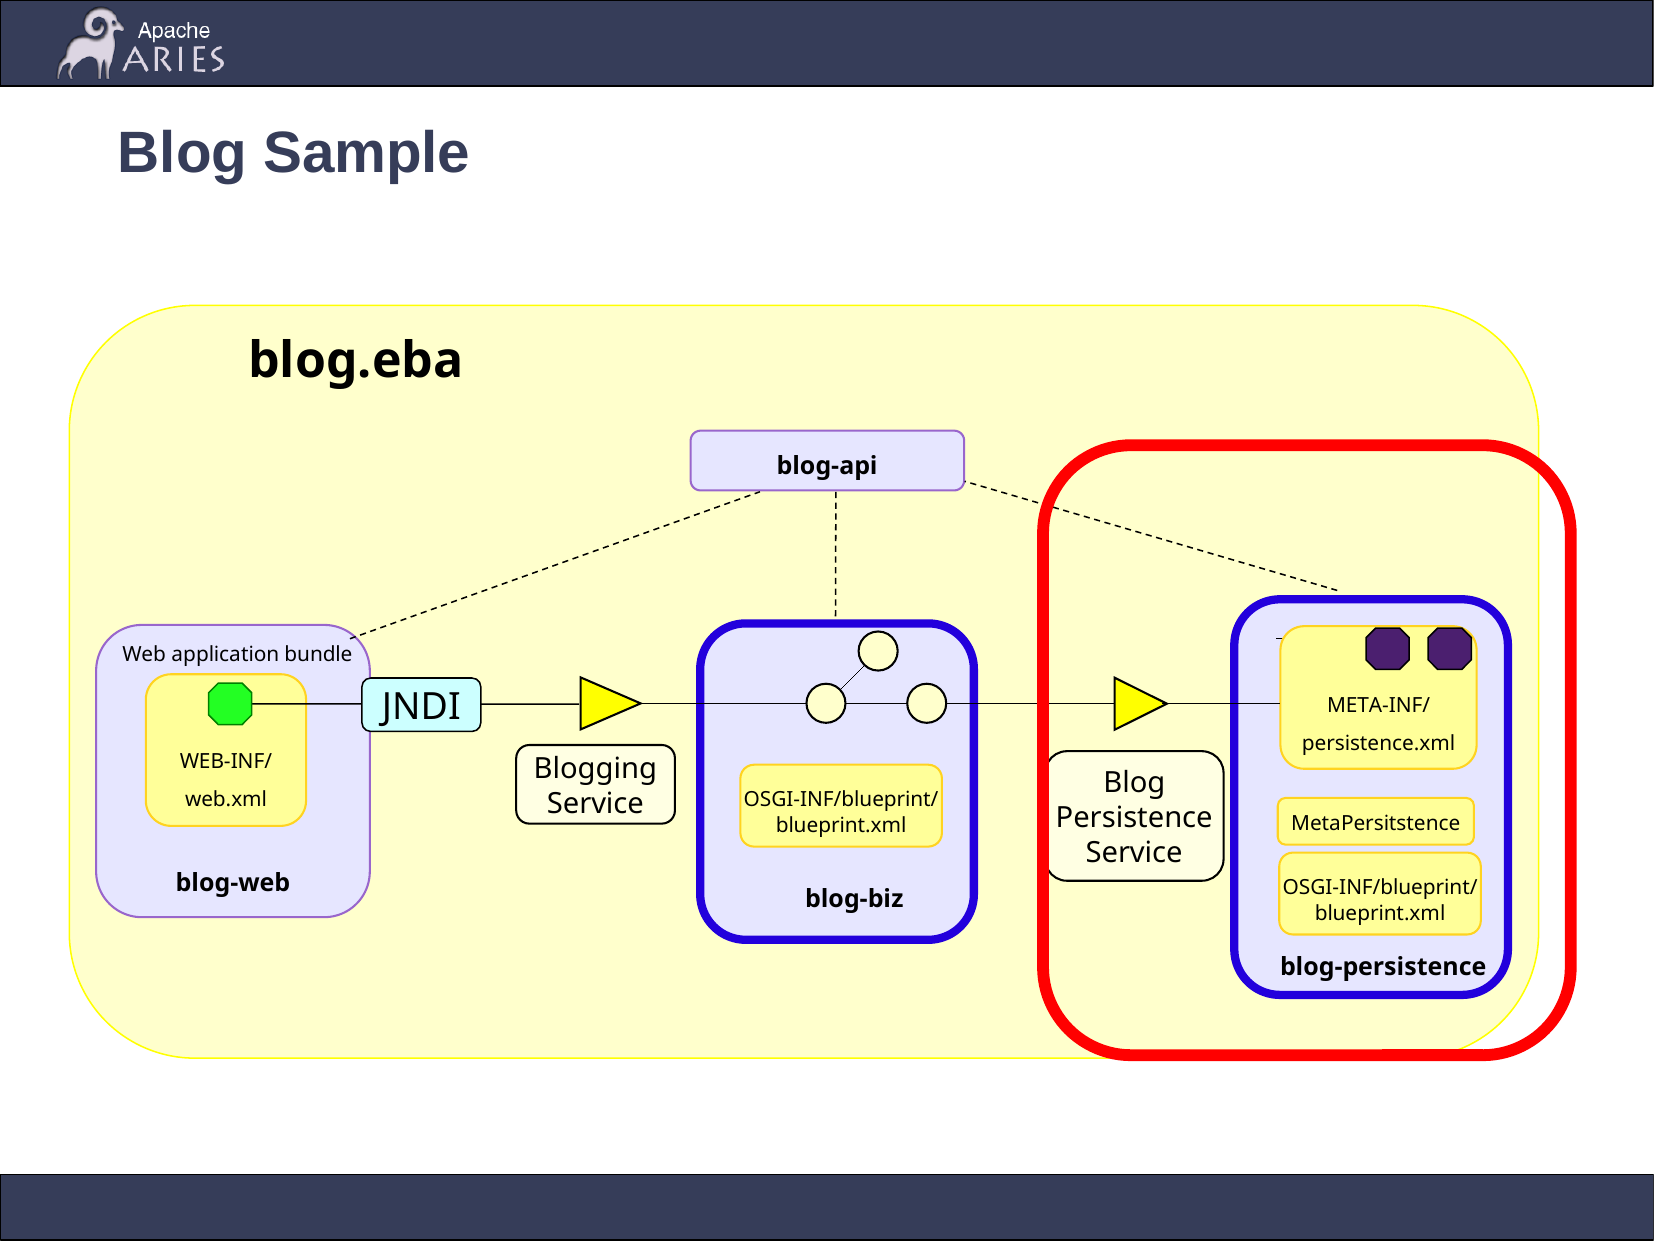

# Blog Sample
blog.eba
blog-api
blog-web
META-INF/
persistence.xml
Web application bundle
WEB-INF/
web.xml
JNDI
Blogging
Service
Blog
Persistence
Service
OSGI-INF/blueprint/
blueprint.xml
MetaPersitstence
OSGI-INF/blueprint/
blueprint.xml
blog-biz
blog-persistence
33